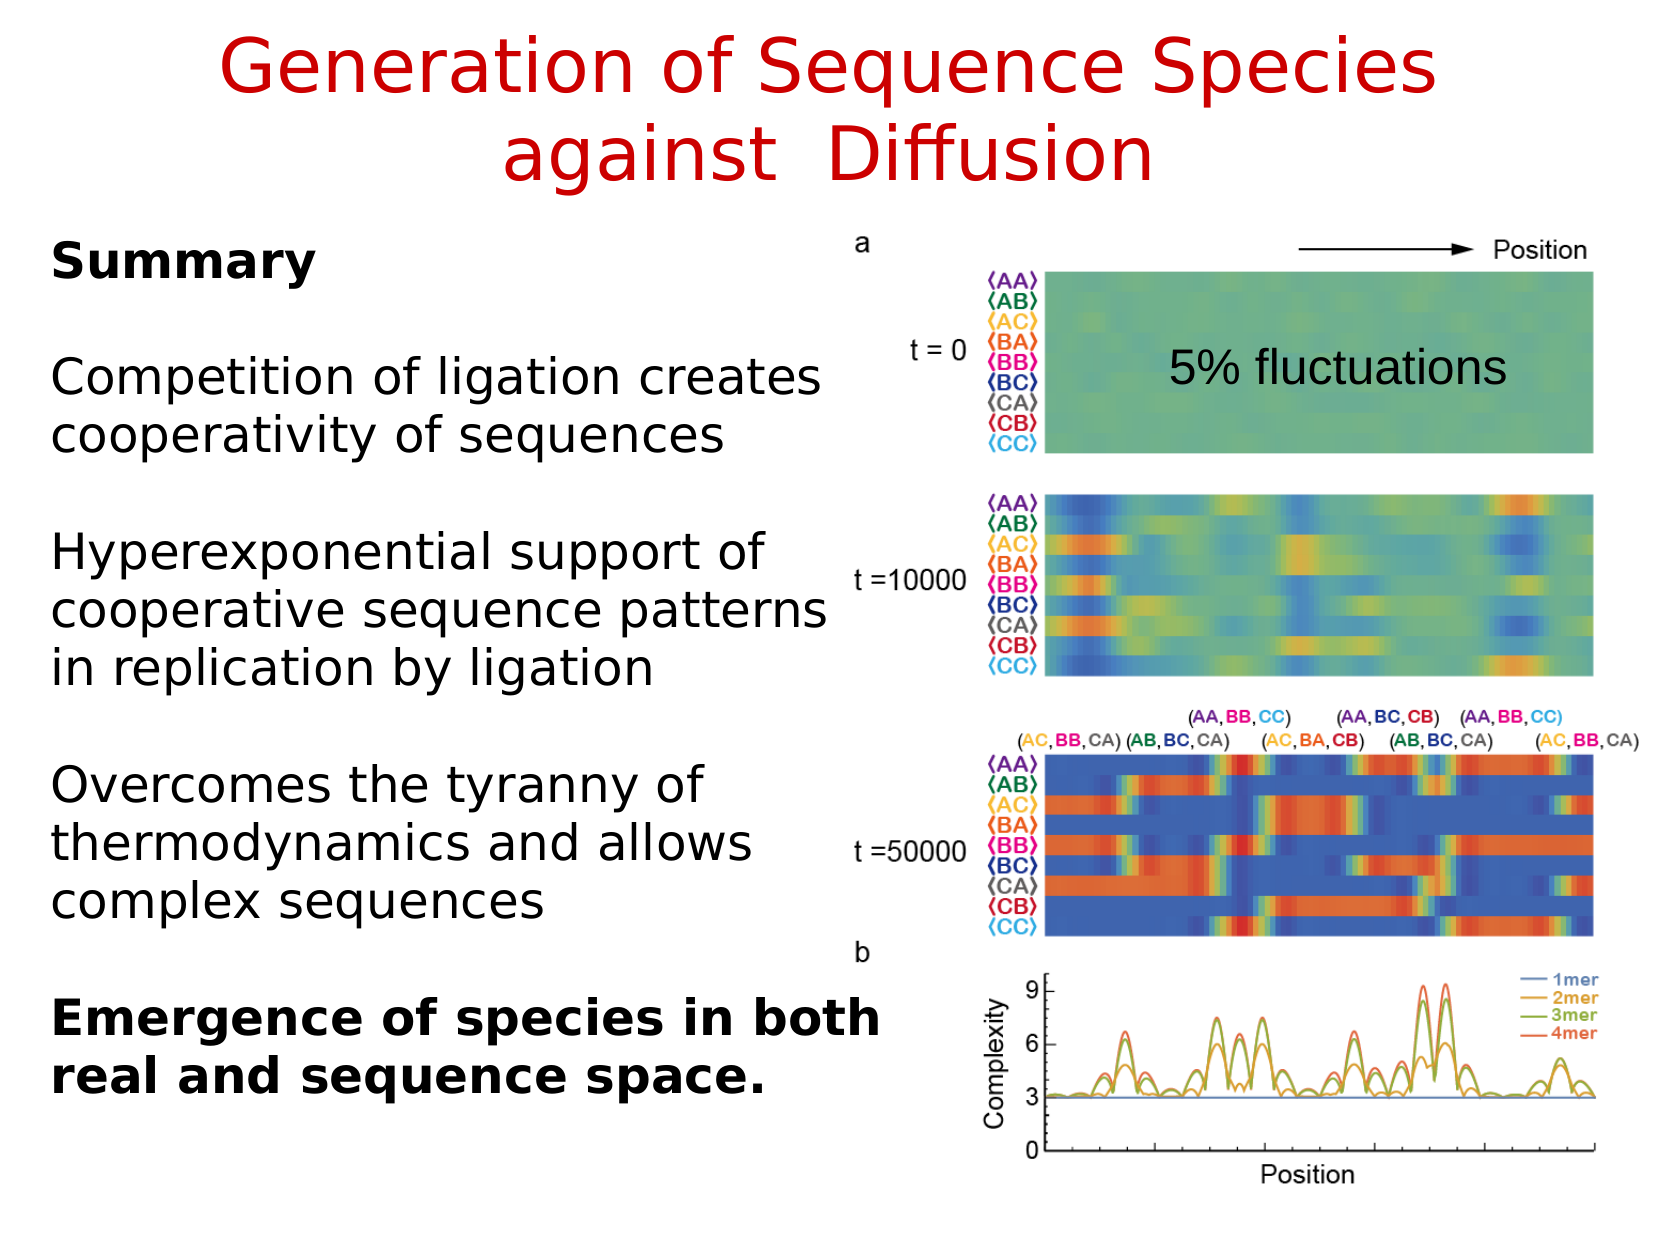

Generation of Sequence Species
against Diffusion
Summary
Competition of ligation creates
cooperativity of sequences
Hyperexponential support of cooperative sequence patterns
in replication by ligation
Overcomes the tyranny of thermodynamics and allows complex sequences
Emergence of species in both real and sequence space.
# 5% fluctuations